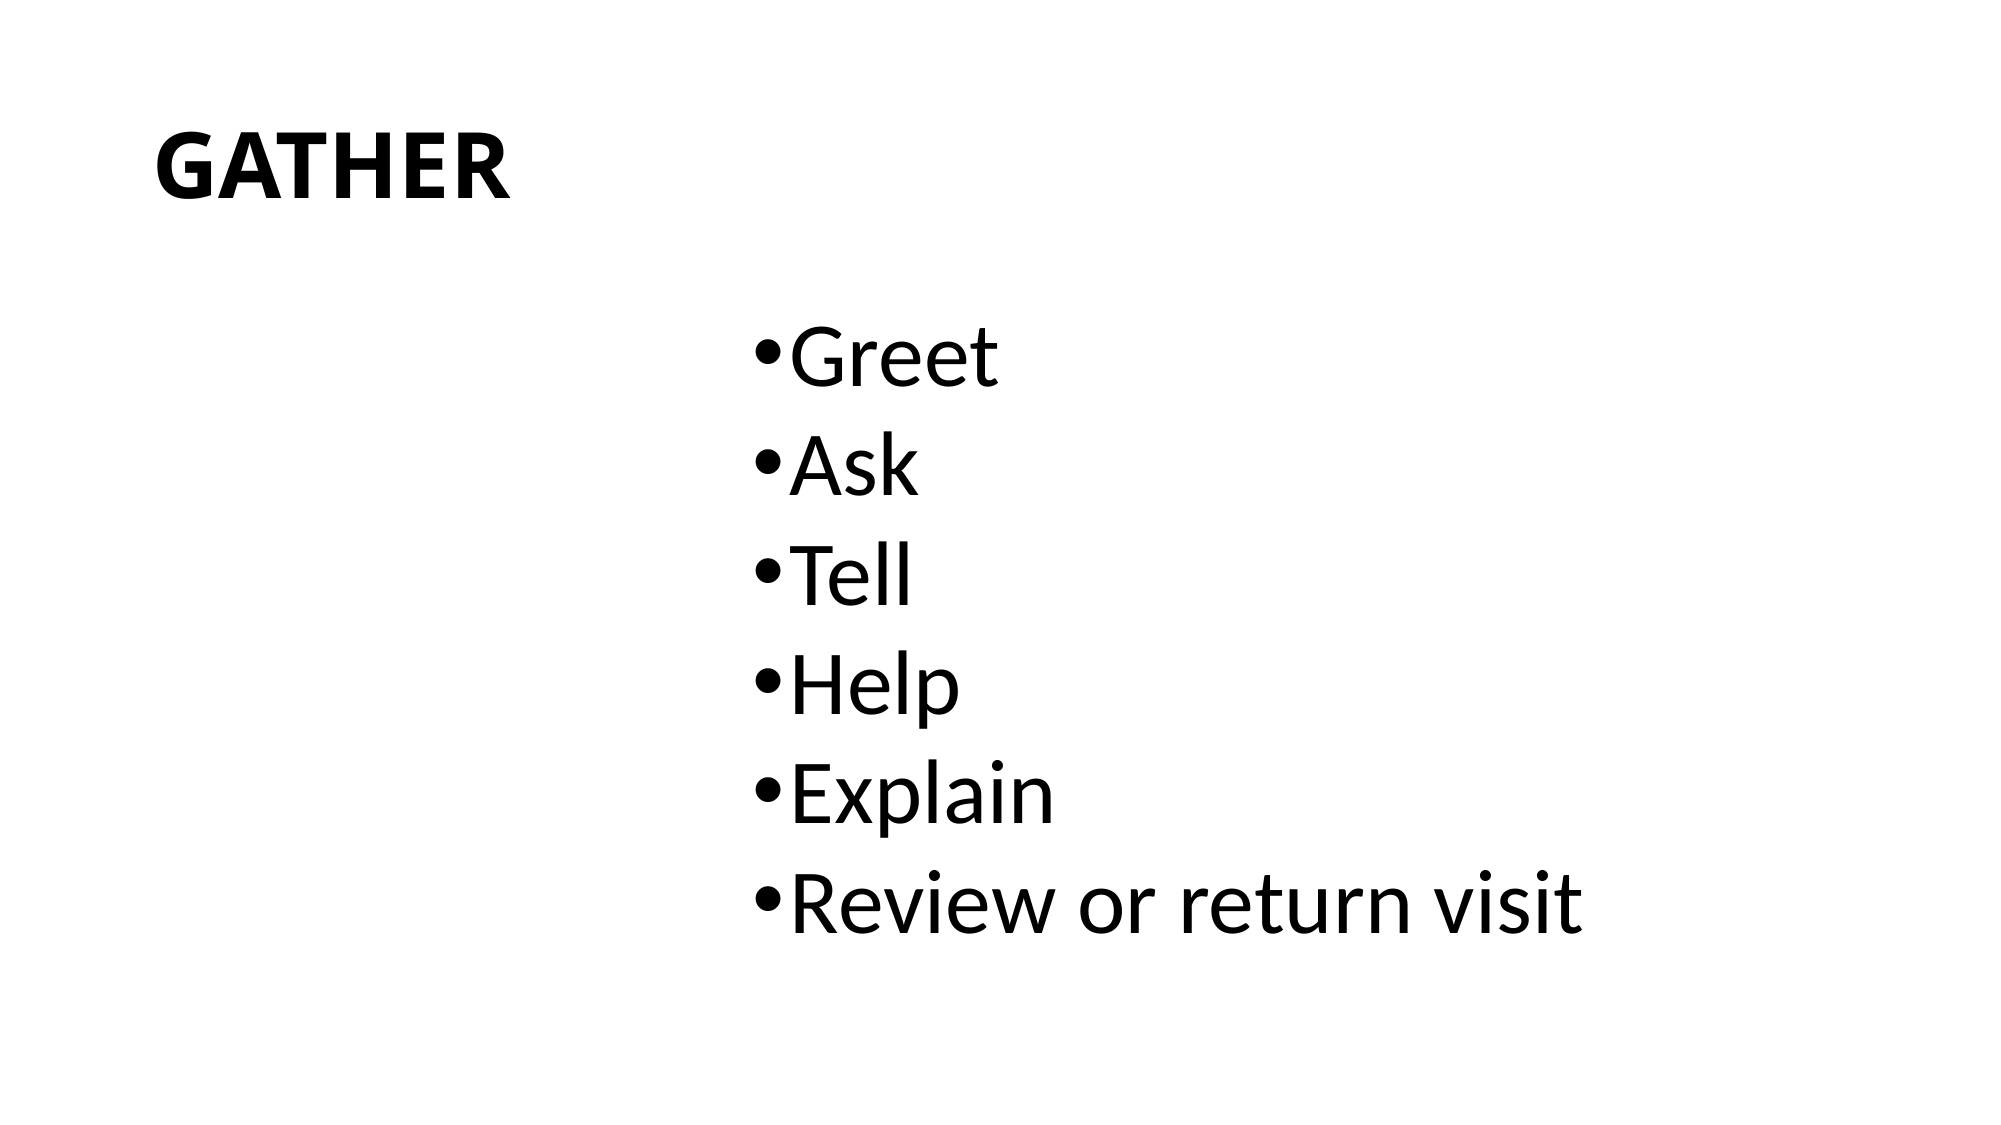

# GATHER
Greet
Ask
Tell
Help
Explain
Review or return visit